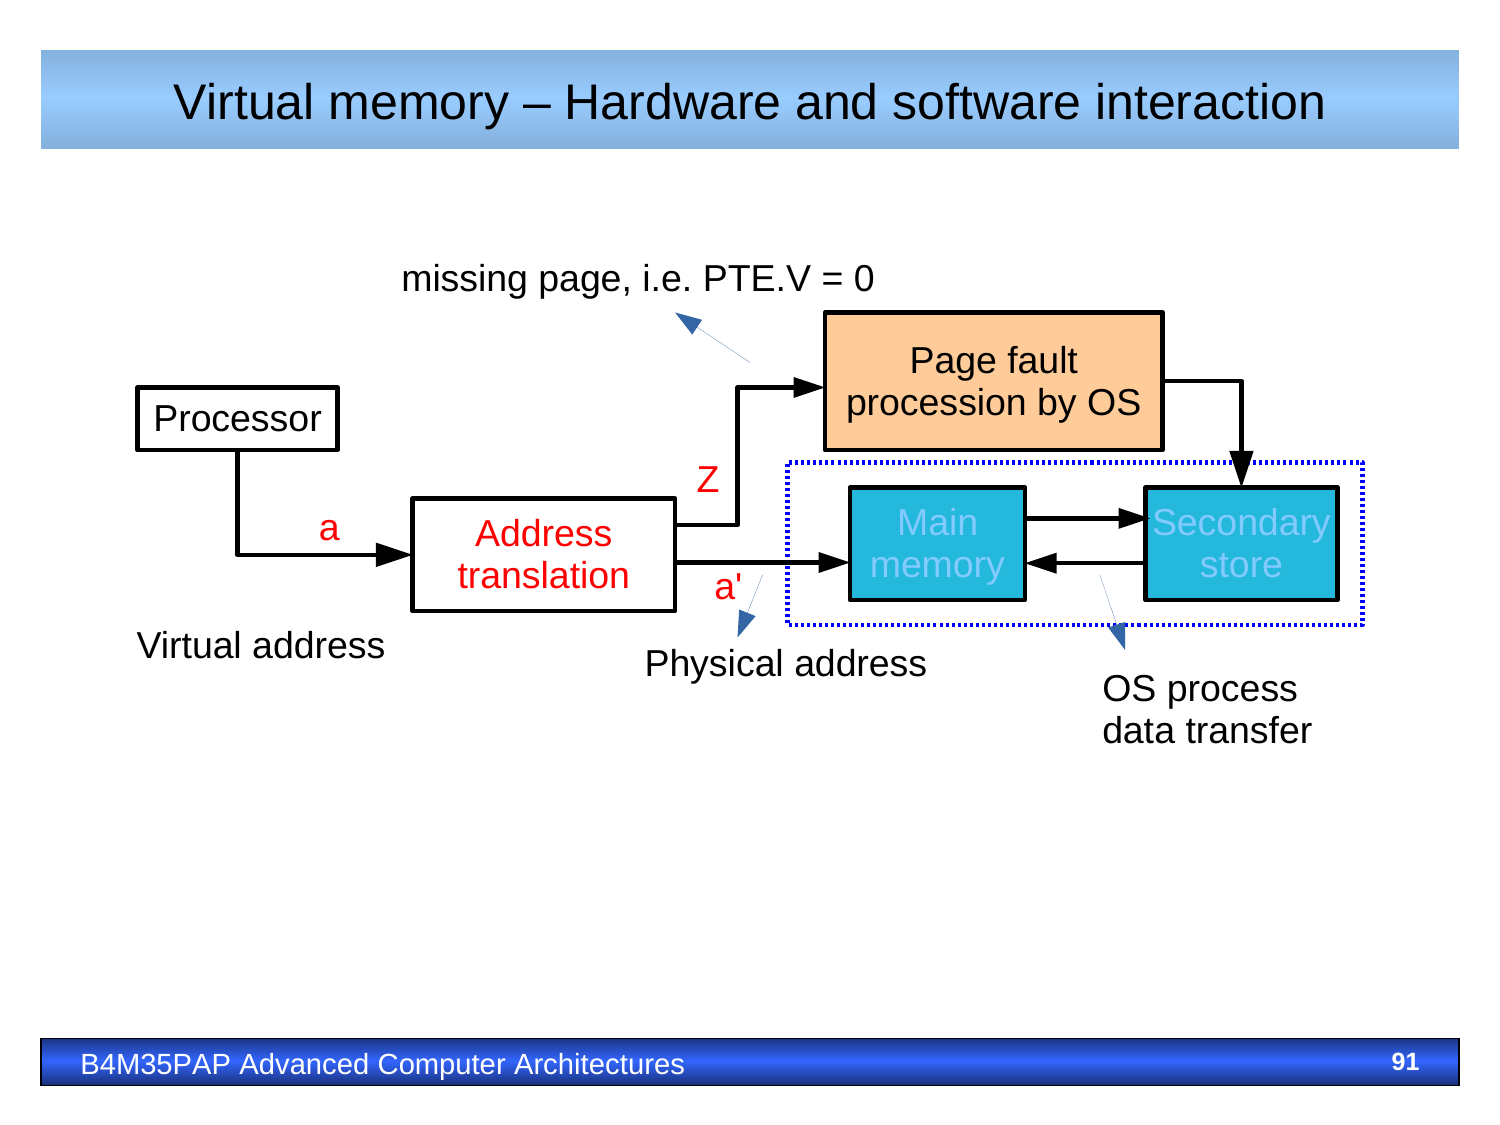

# Virtual memory – Hardware and software interaction
missing page, i.e. PTE.V = 0
Page fault
procession by OS
Processor
Z
Main
memory
Secondary
store
Address
translation
a
a'
Virtual address
Physical address
OS process data transfer